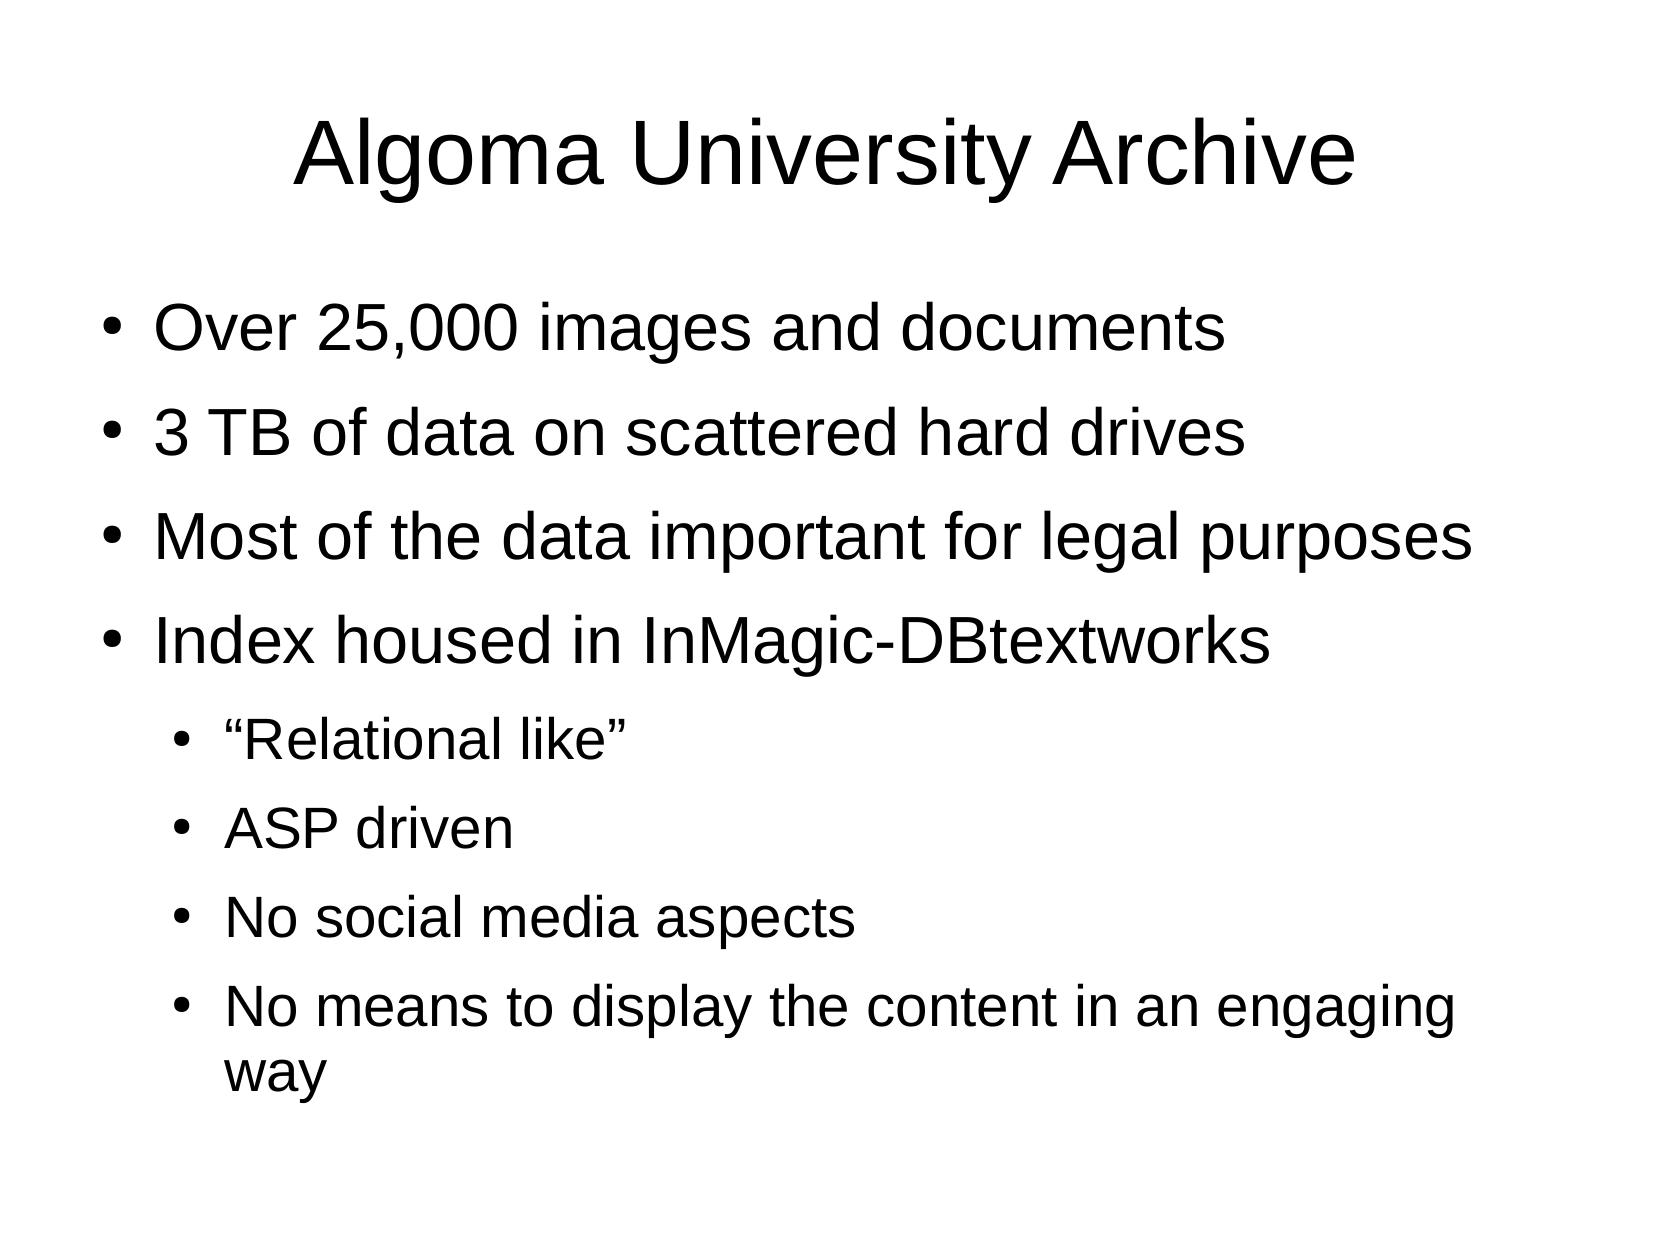

# Algoma University Archive
Over 25,000 images and documents
3 TB of data on scattered hard drives
Most of the data important for legal purposes
Index housed in InMagic-DBtextworks
“Relational like”
ASP driven
No social media aspects
No means to display the content in an engaging way